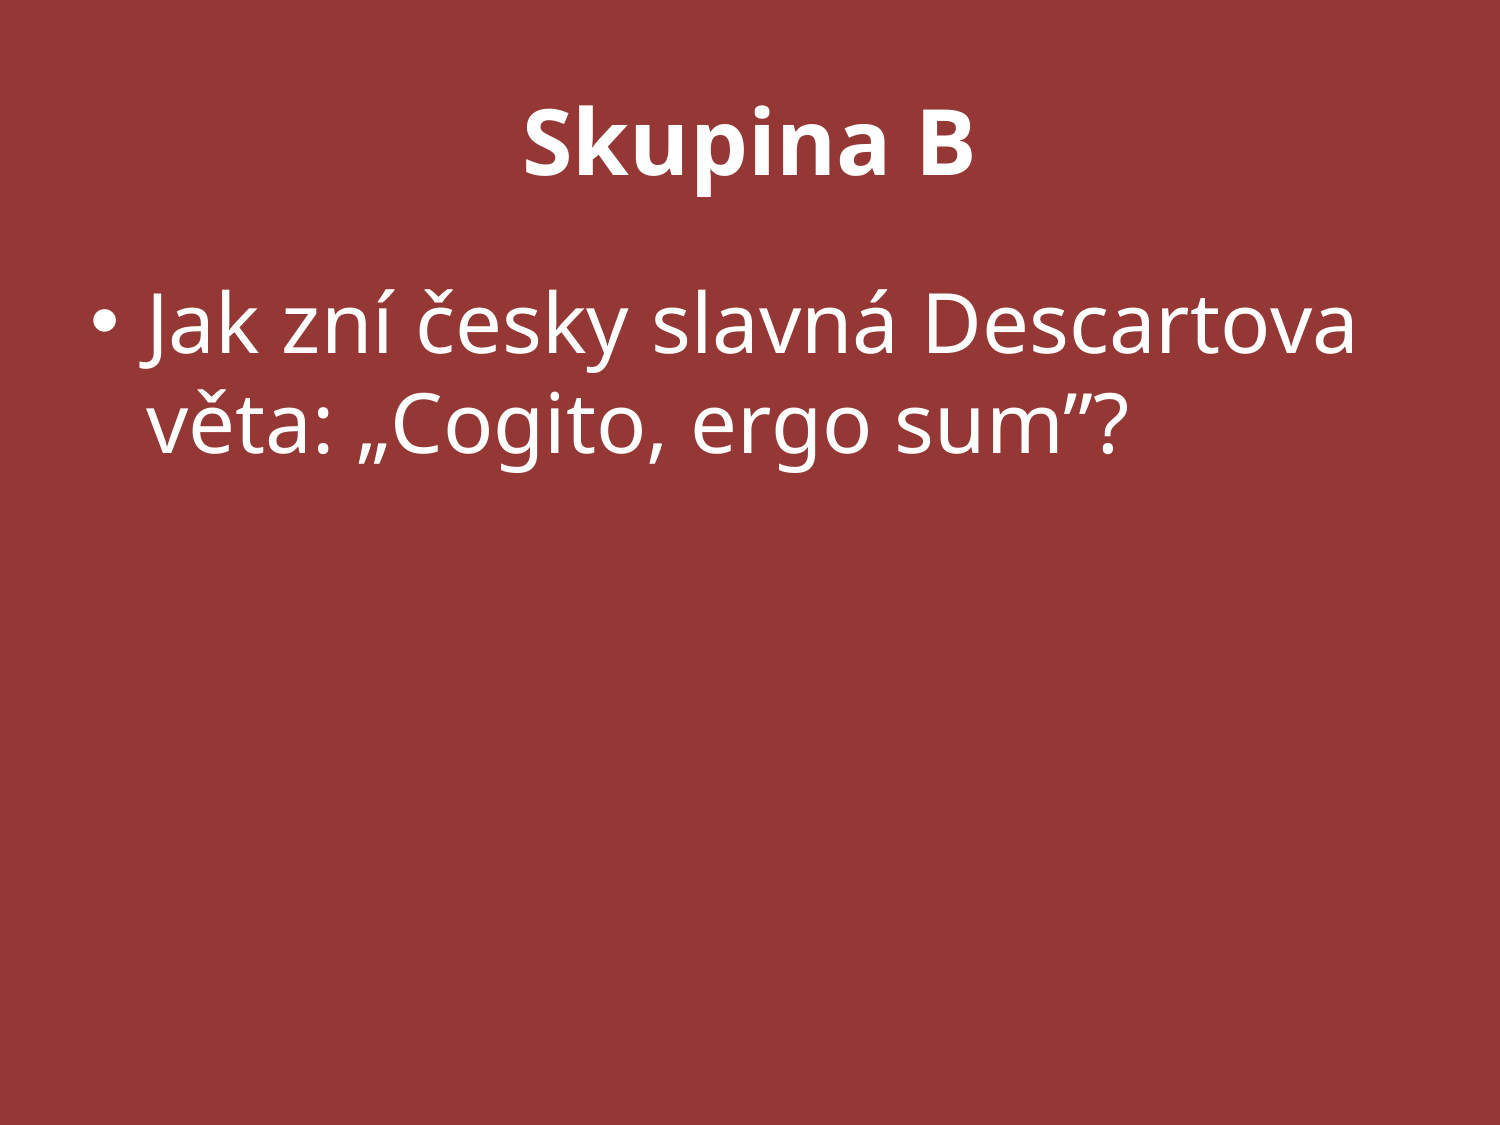

# Skupina B
Jak zní česky slavná Descartova věta: „Cogito, ergo sum”?